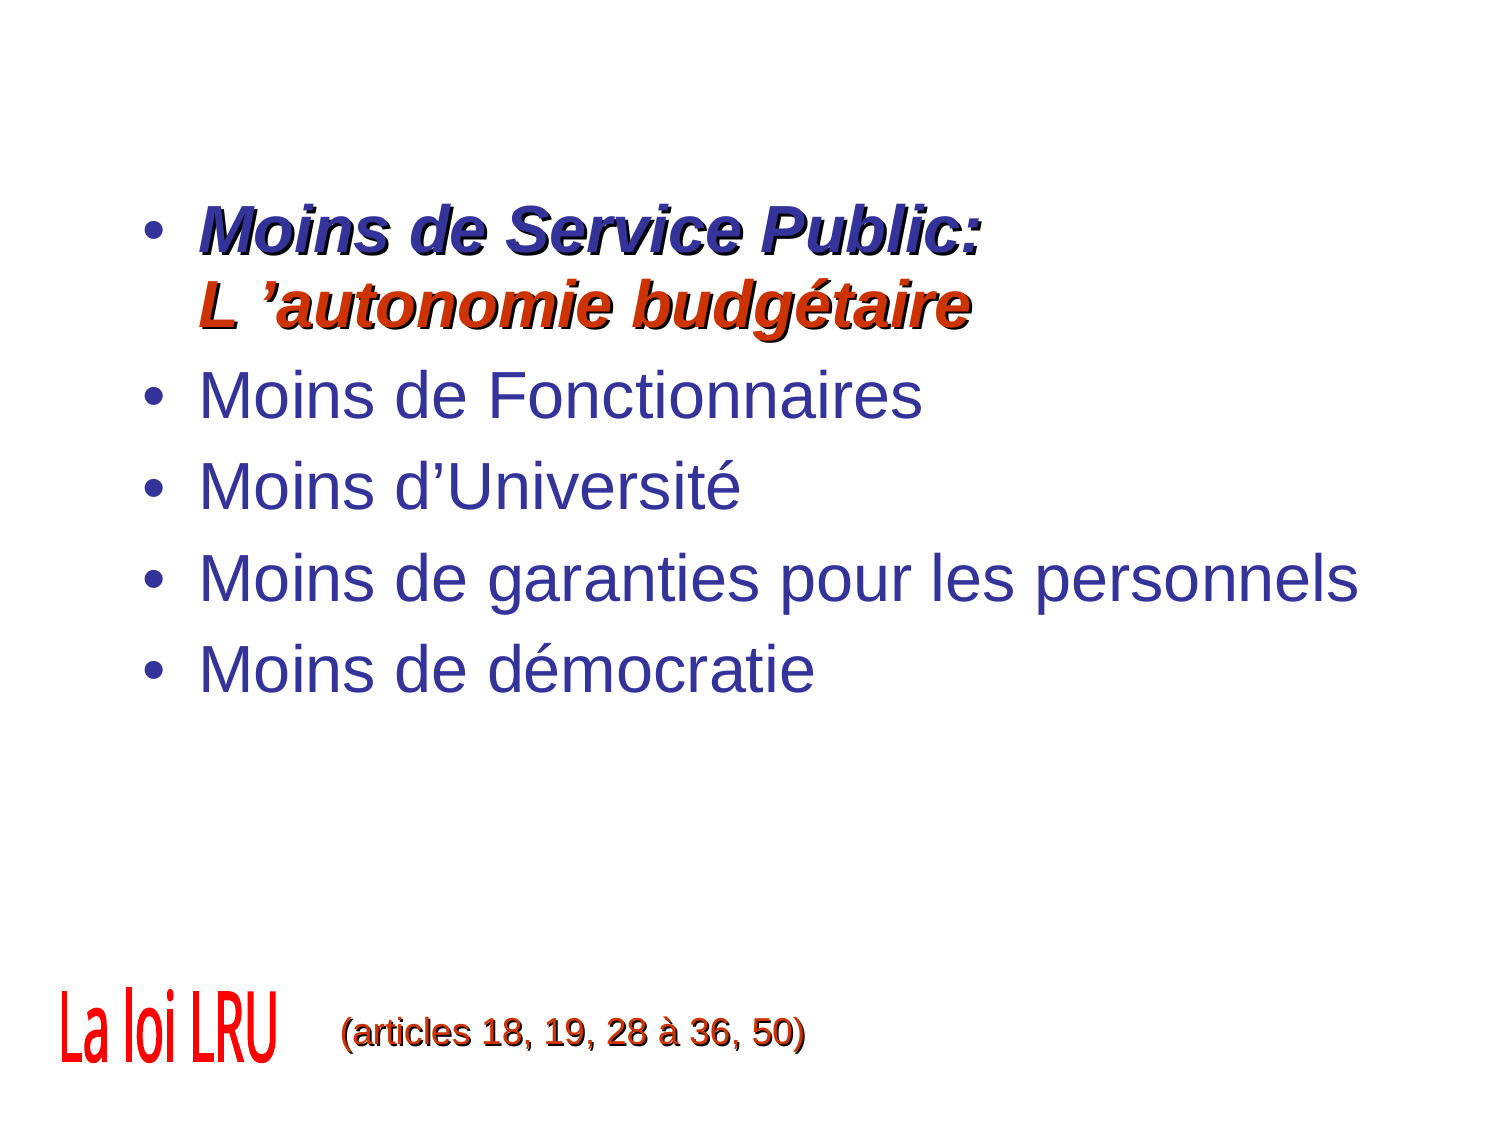

# Moins de Service Public: L ’autonomie budgétaire
Moins de Fonctionnaires
Moins d’Université
Moins de garanties pour les personnels
Moins de démocratie
La loi LRU
(articles 18, 19, 28 à 36, 50)